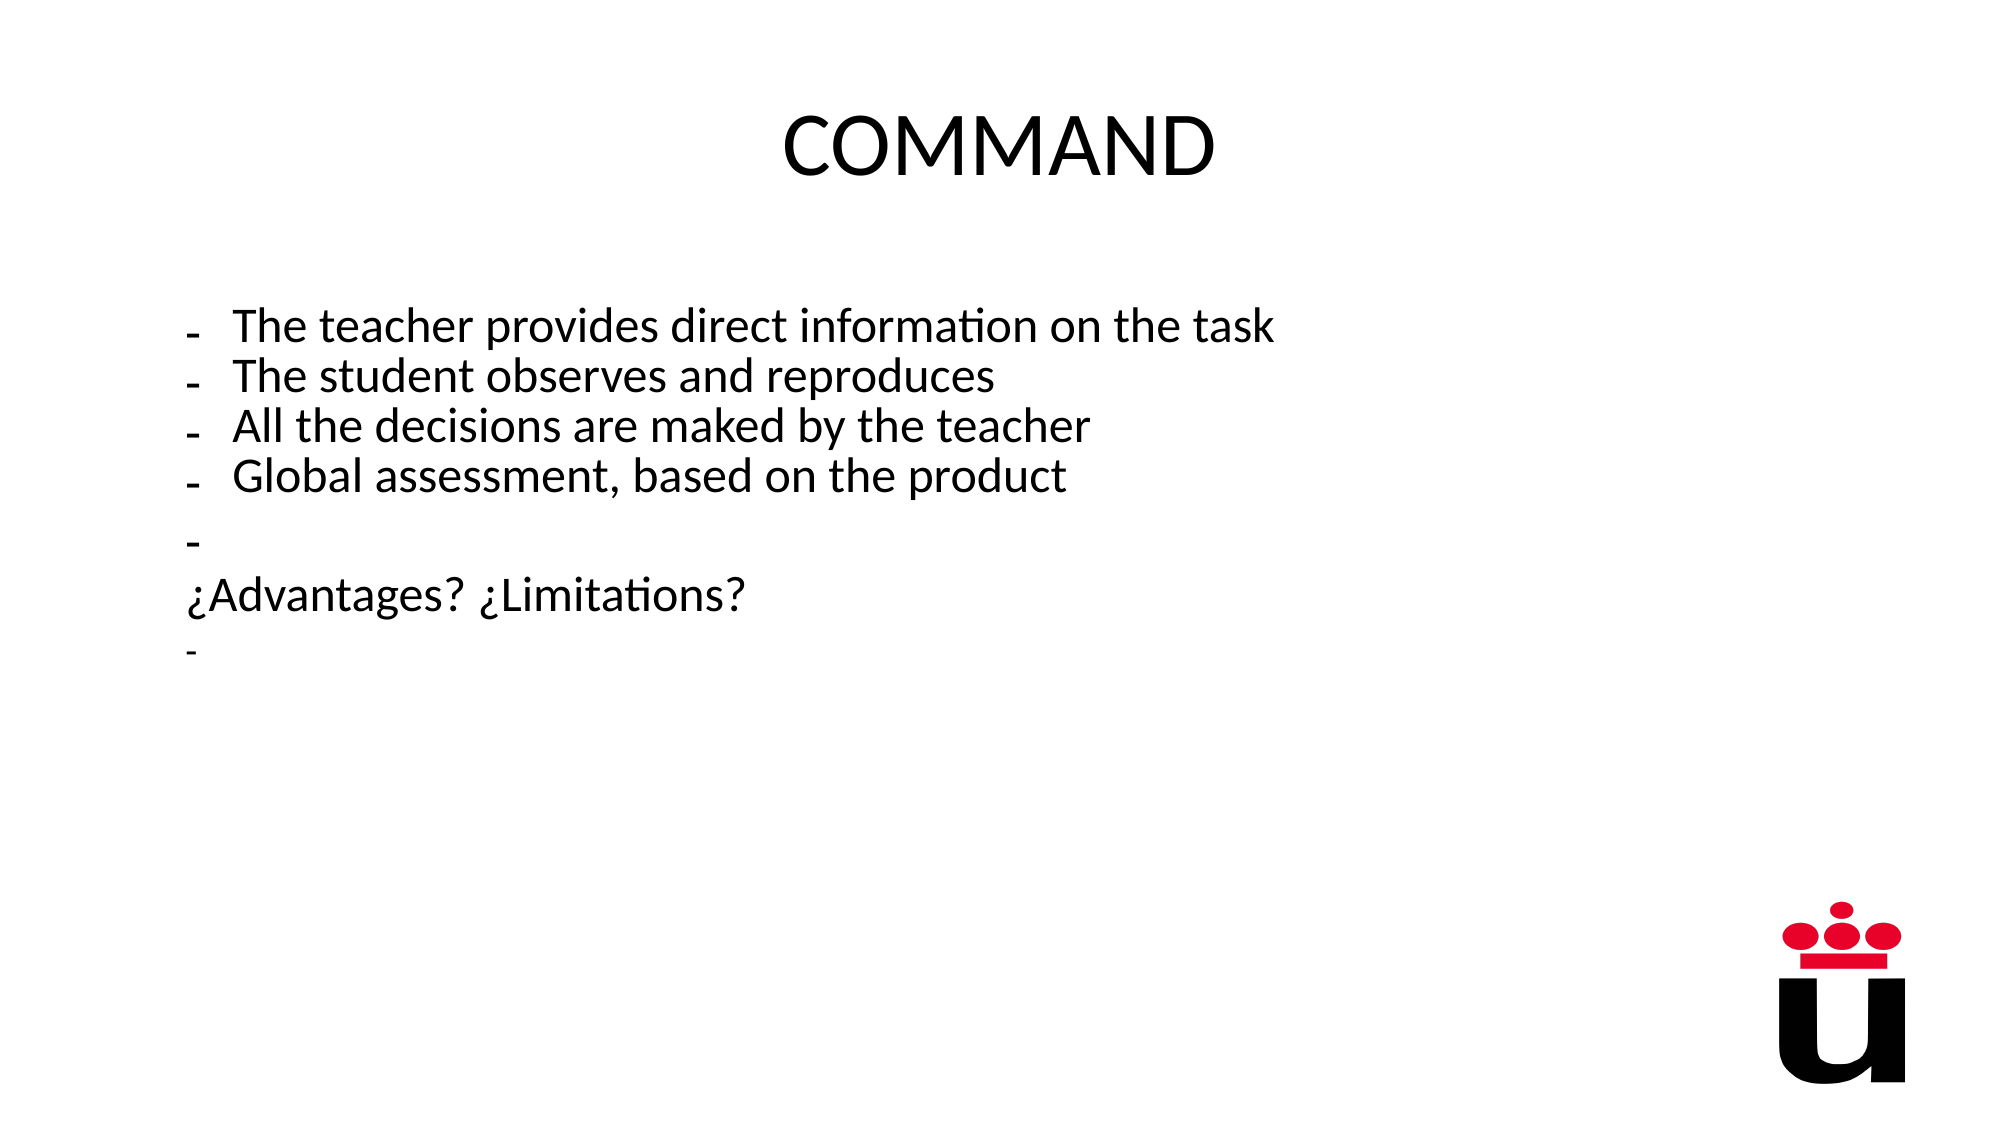

# COMMAND
The teacher provides direct information on the task
The student observes and reproduces
All the decisions are maked by the teacher
Global assessment, based on the product
¿Advantages? ¿Limitations?